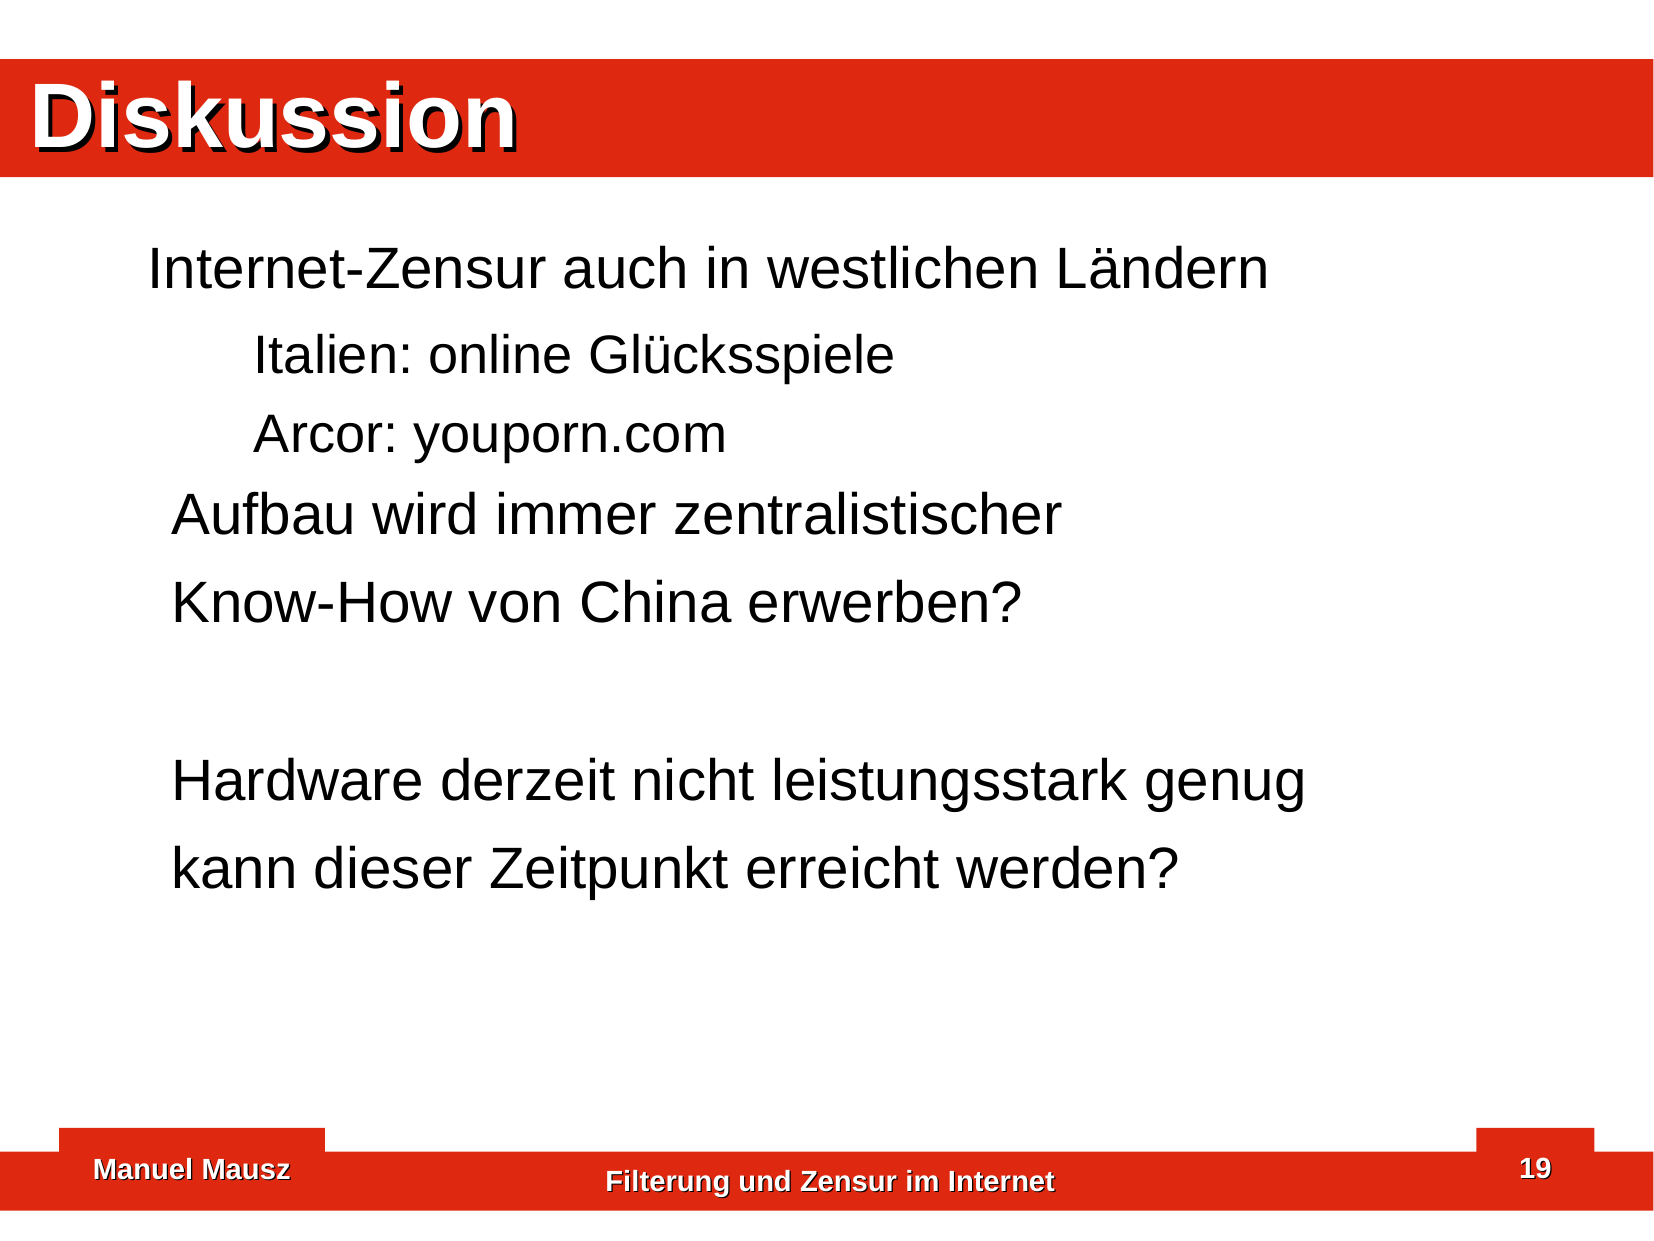

# Diskussion
Internet-Zensur auch in westlichen Ländern
Italien: online Glücksspiele
Arcor: youporn.com
Aufbau wird immer zentralistischer
Know-How von China erwerben?
Hardware derzeit nicht leistungsstark genug
kann dieser Zeitpunkt erreicht werden?
19